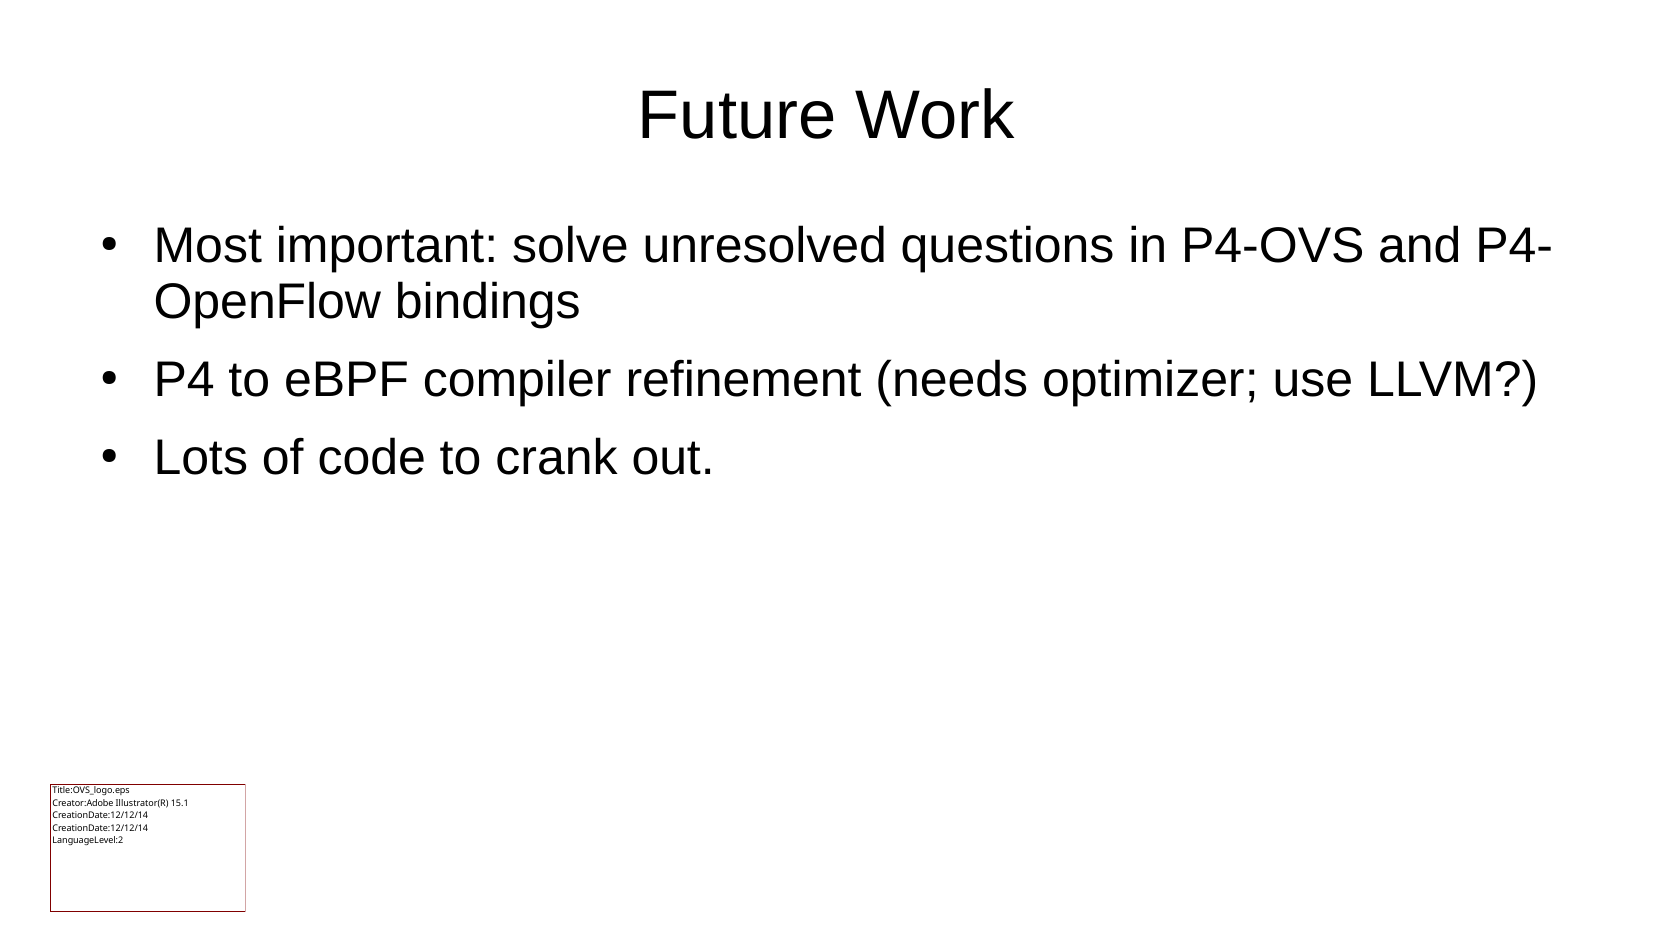

# Future Work
Most important: solve unresolved questions in P4-OVS and P4-OpenFlow bindings
P4 to eBPF compiler refinement (needs optimizer; use LLVM?)
Lots of code to crank out.